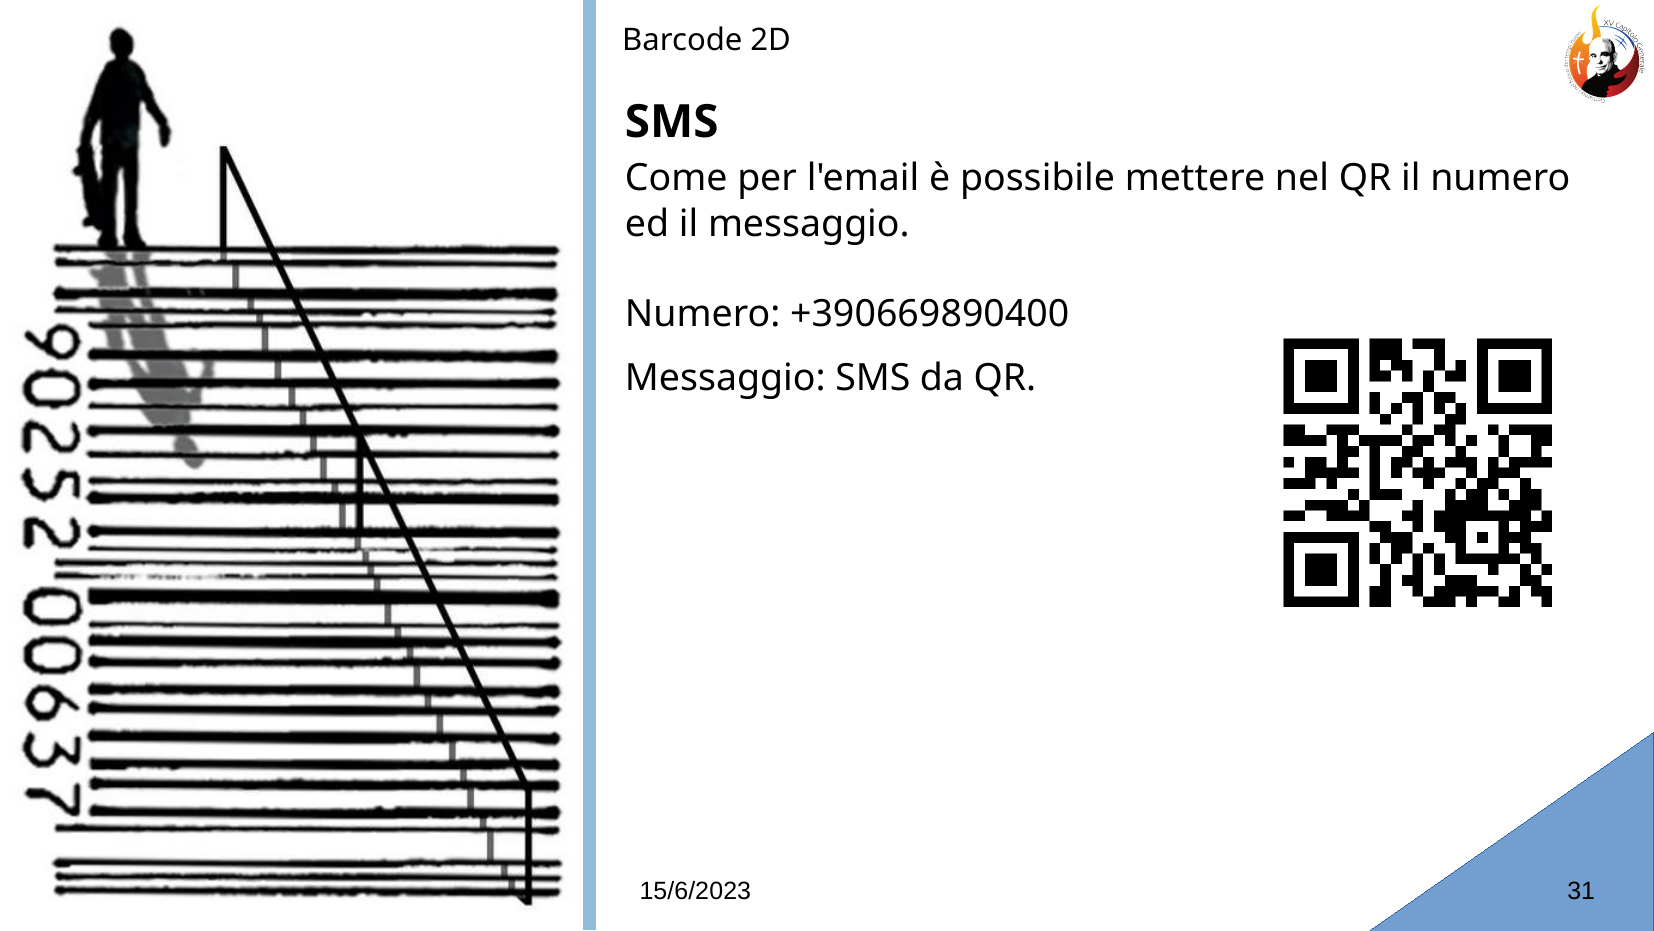

Barcode 2D
# SMS
Come per l'email è possibile mettere nel QR il numero ed il messaggio.
Numero: +390669890400
Messaggio: SMS da QR.